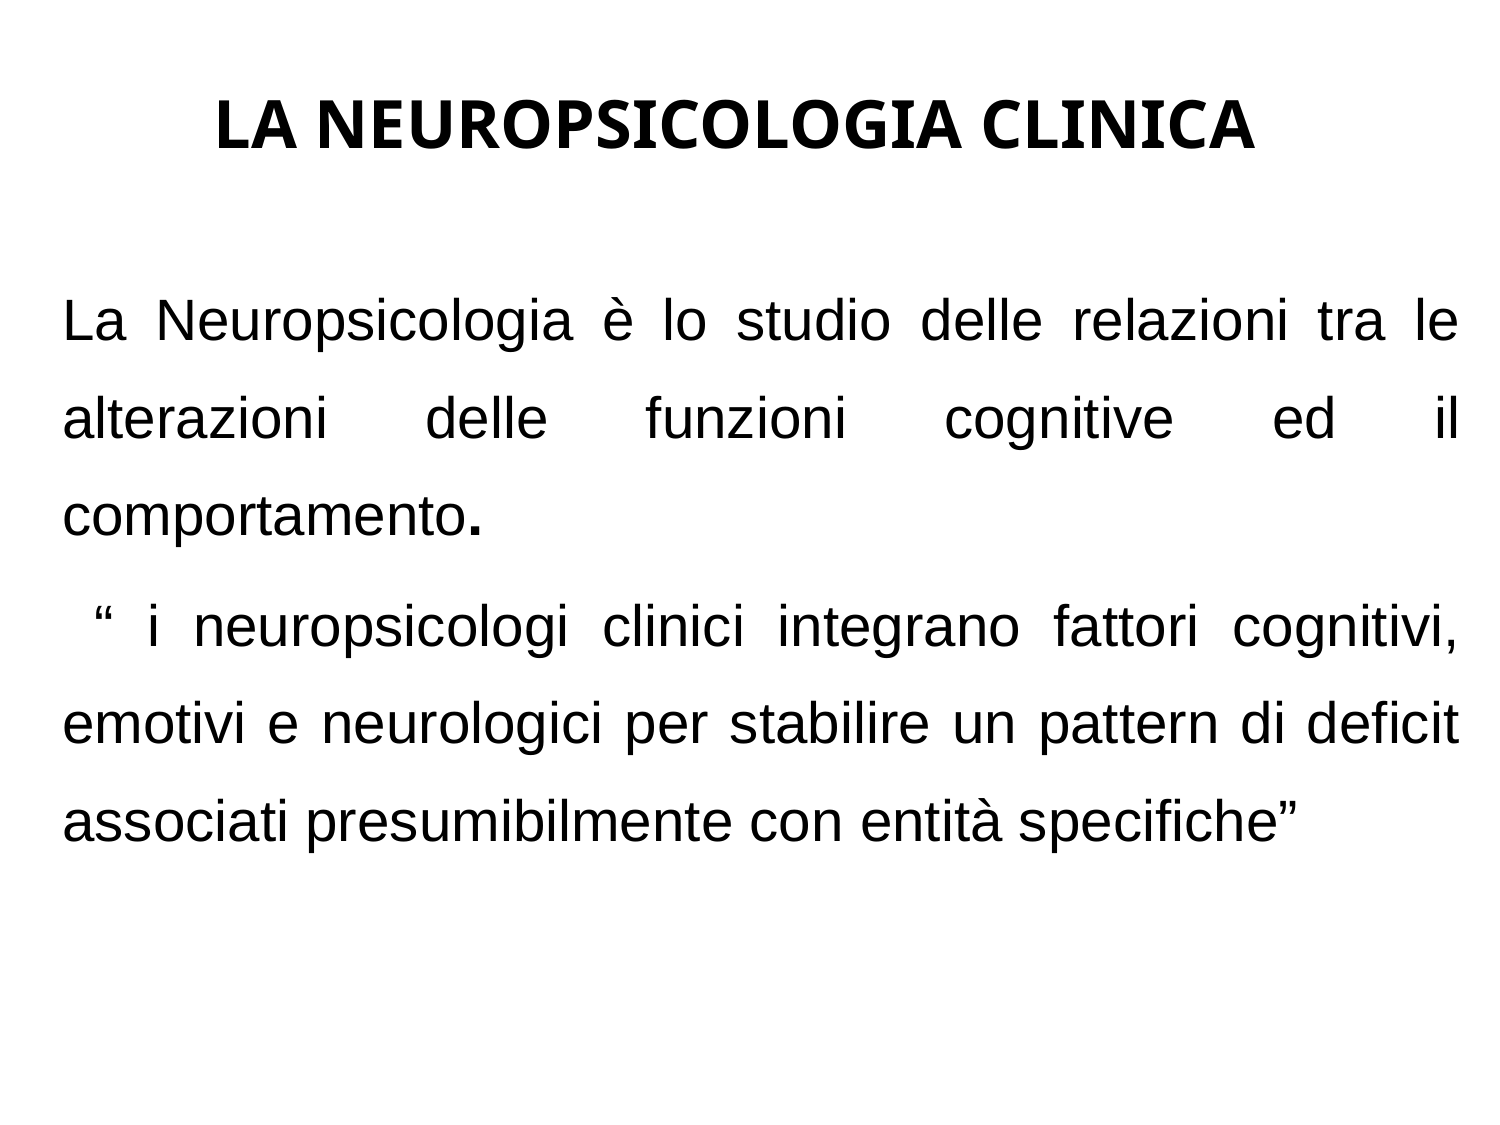

LA NEUROPSICOLOGIA CLINICA
La Neuropsicologia è lo studio delle relazioni tra le alterazioni delle funzioni cognitive ed il comportamento.
 “ i neuropsicologi clinici integrano fattori cognitivi, emotivi e neurologici per stabilire un pattern di deficit associati presumibilmente con entità specifiche”